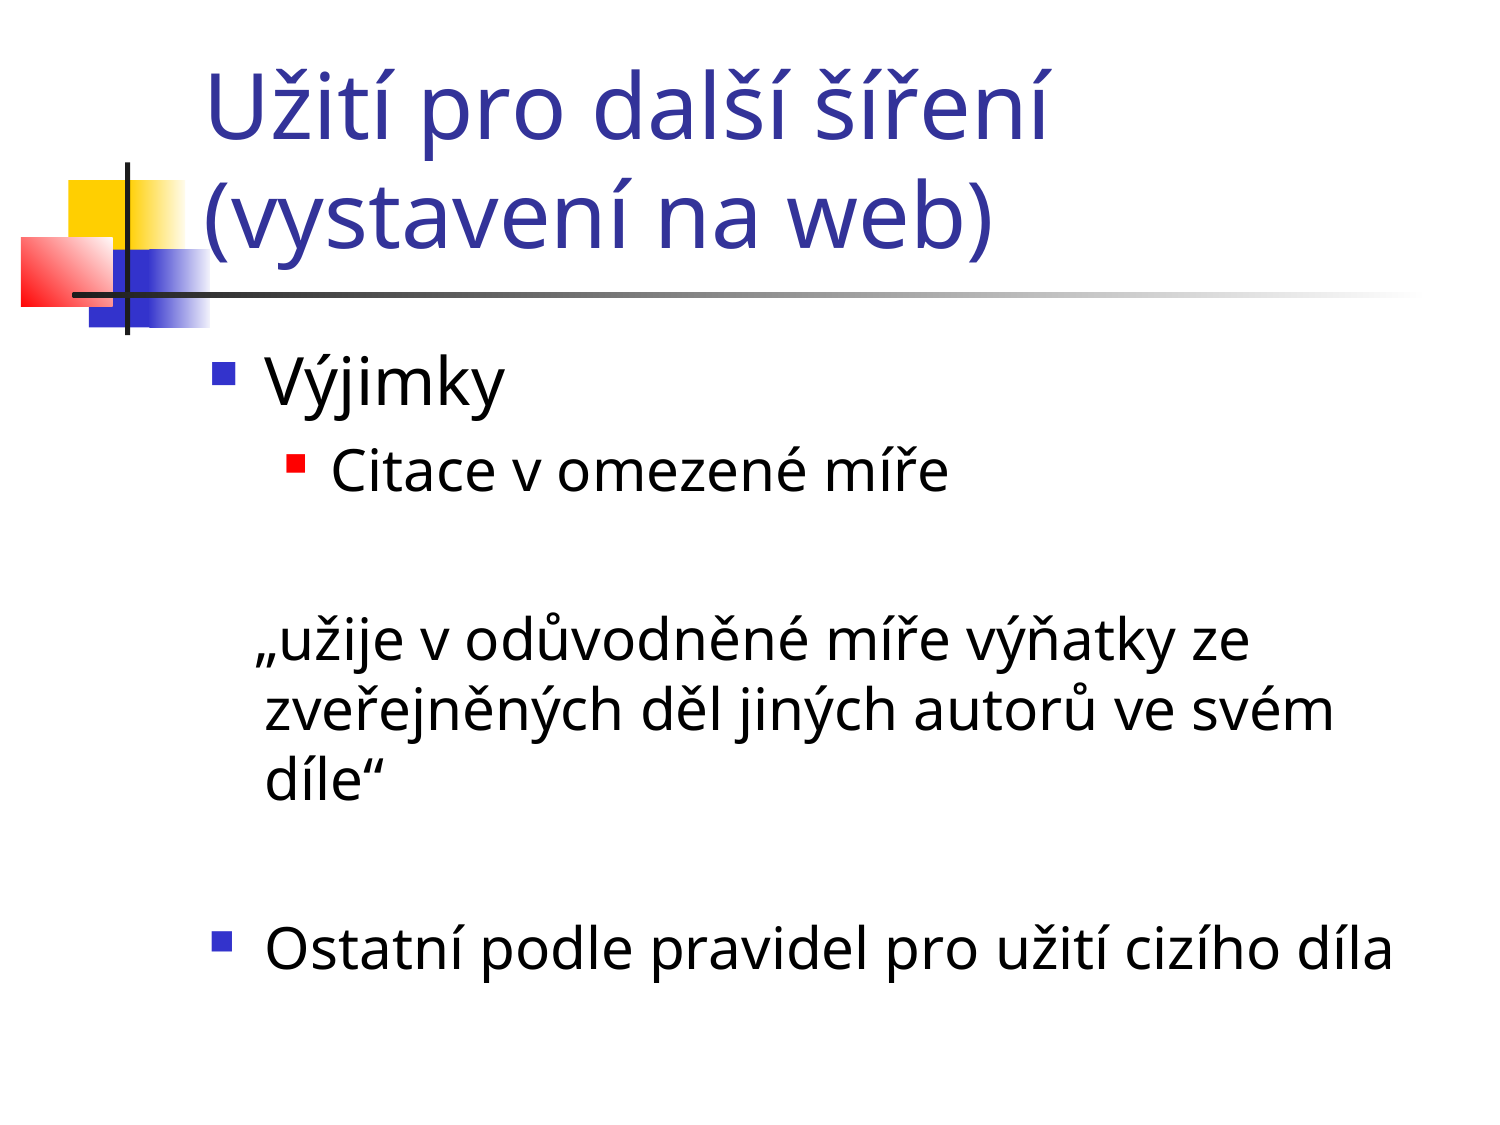

# Užití pro další šíření (vystavení na web)
Výjimky
Citace v omezené míře
 „užije v odůvodněné míře výňatky ze zveřejněných děl jiných autorů ve svém díle“
Ostatní podle pravidel pro užití cizího díla